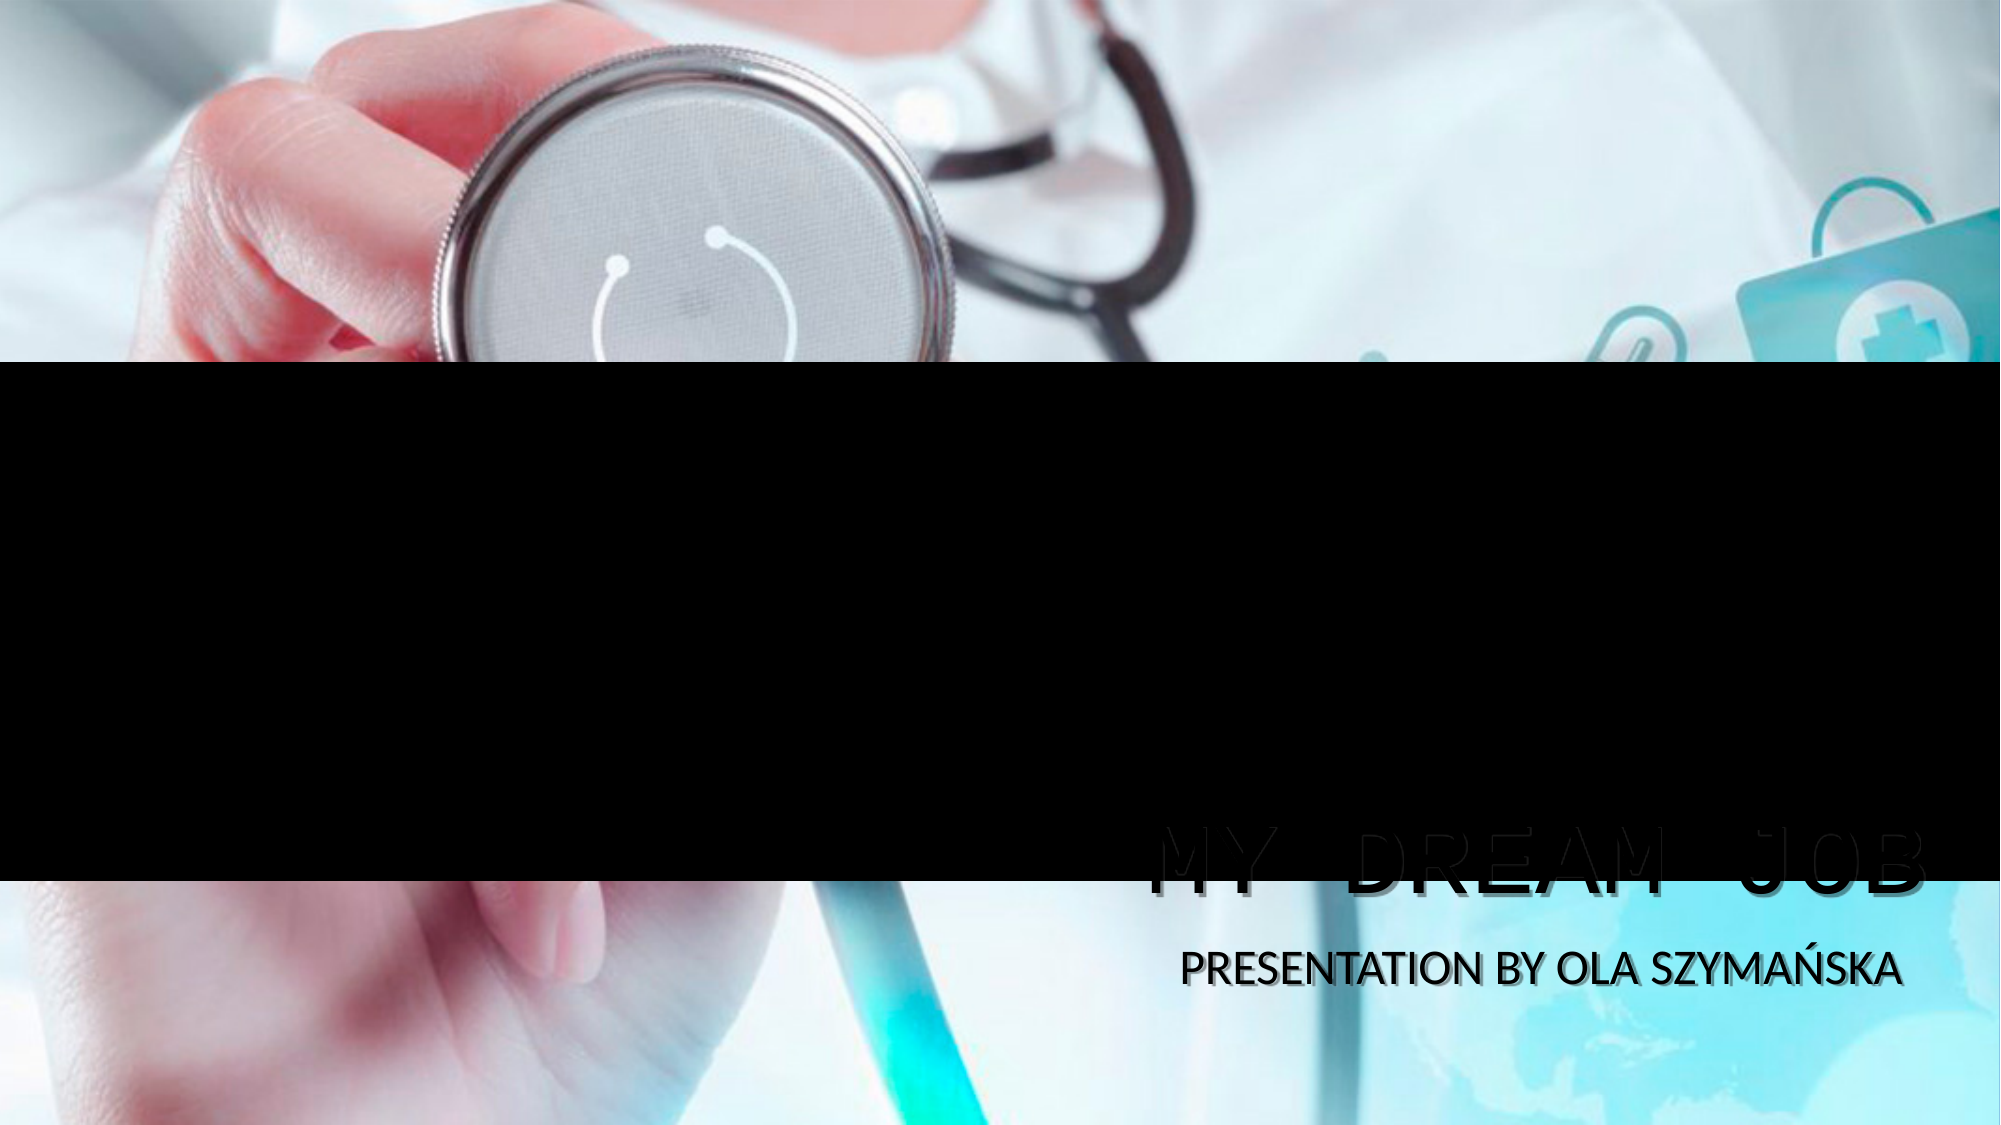

# MY DREAM JOB
PRESENTATION BY OLA SZYMAŃSKA